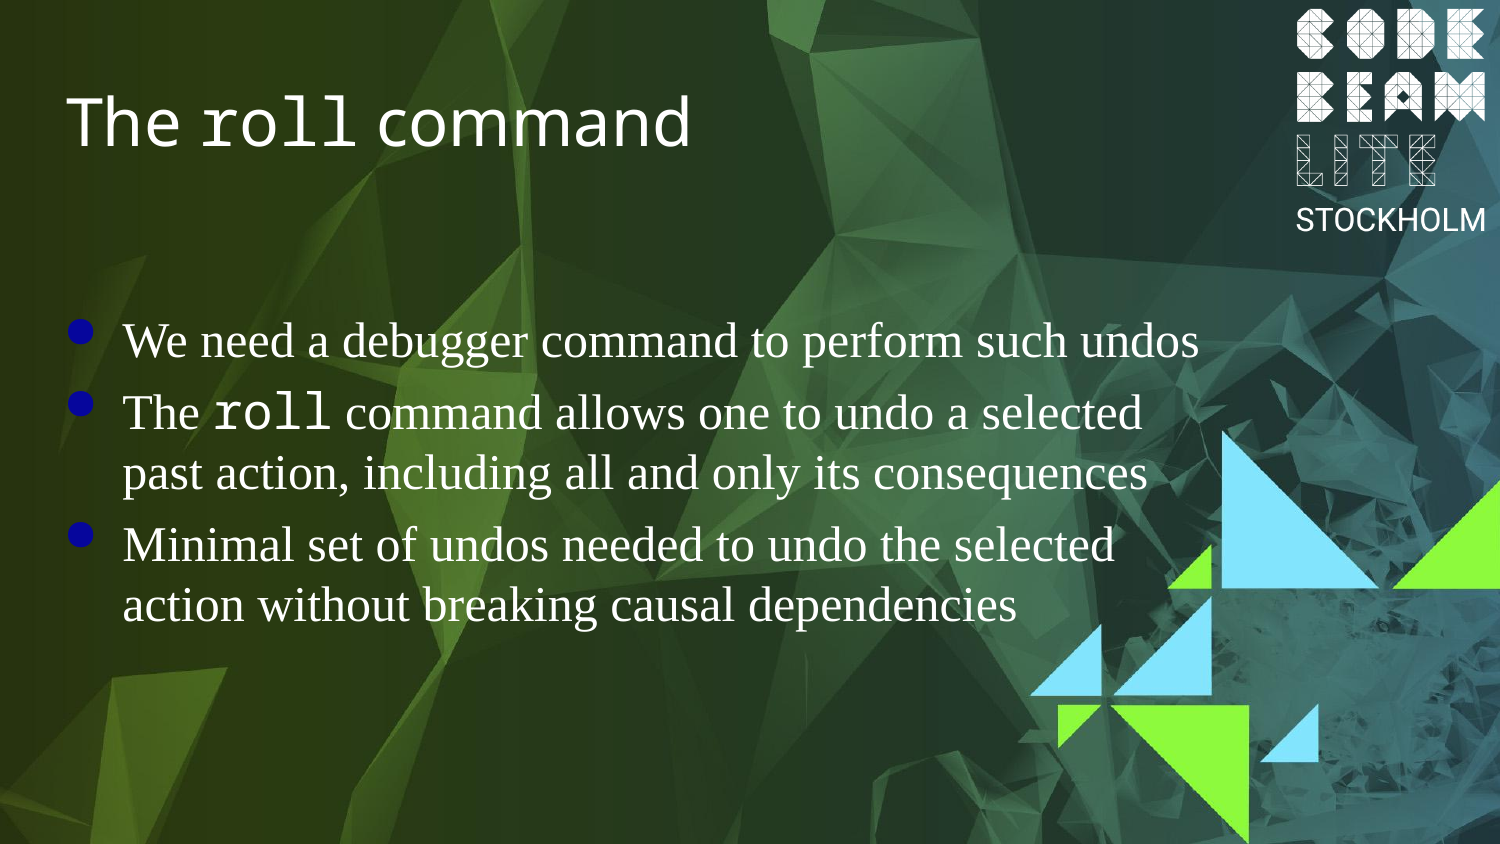

# The roll command
We need a debugger command to perform such undos
The roll command allows one to undo a selected past action, including all and only its consequences
Minimal set of undos needed to undo the selected action without breaking causal dependencies